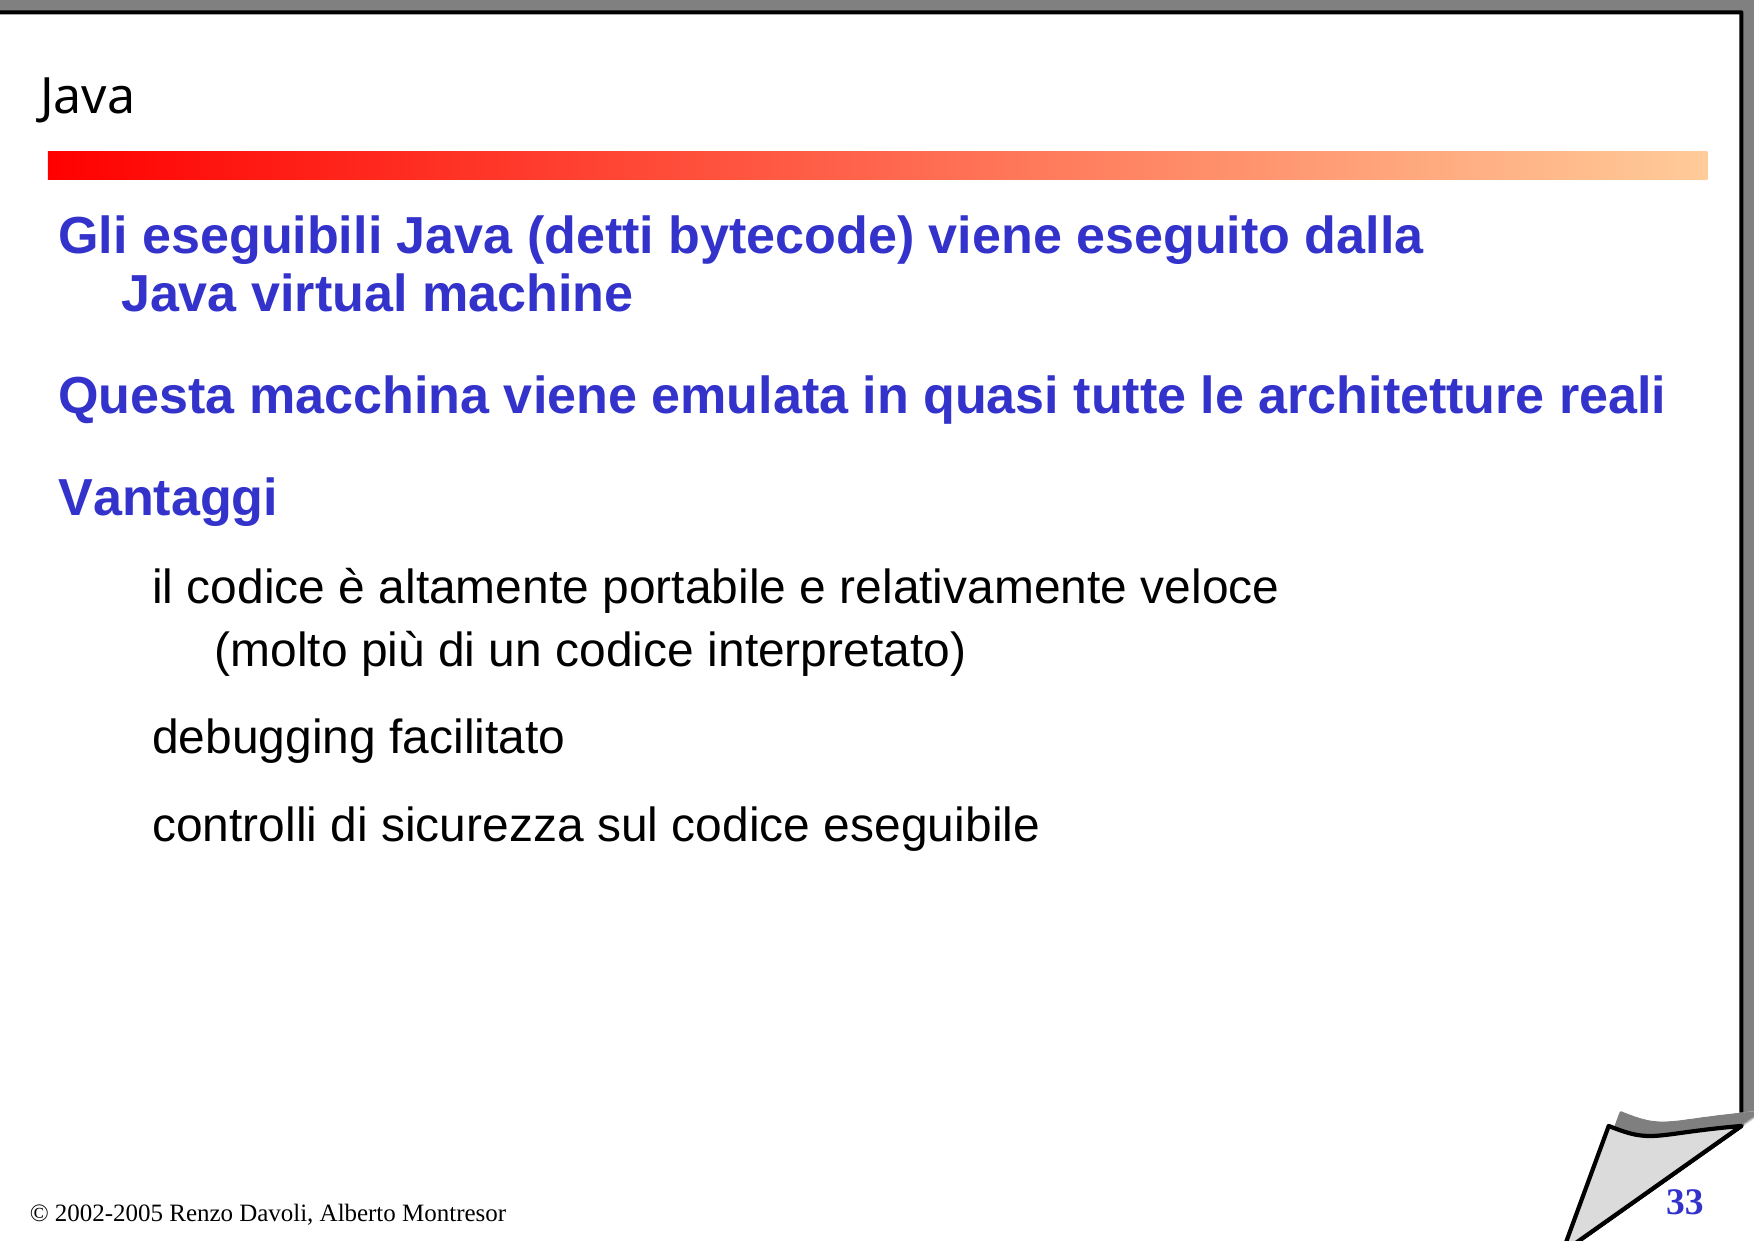

# Java
Gli eseguibili Java (detti bytecode) viene eseguito dalla
Java virtual machine
Questa macchina viene emulata in quasi tutte le architetture reali
Vantaggi
il codice è altamente portabile e relativamente veloce
(molto più di un codice interpretato)
debugging facilitato
controlli di sicurezza sul codice eseguibile